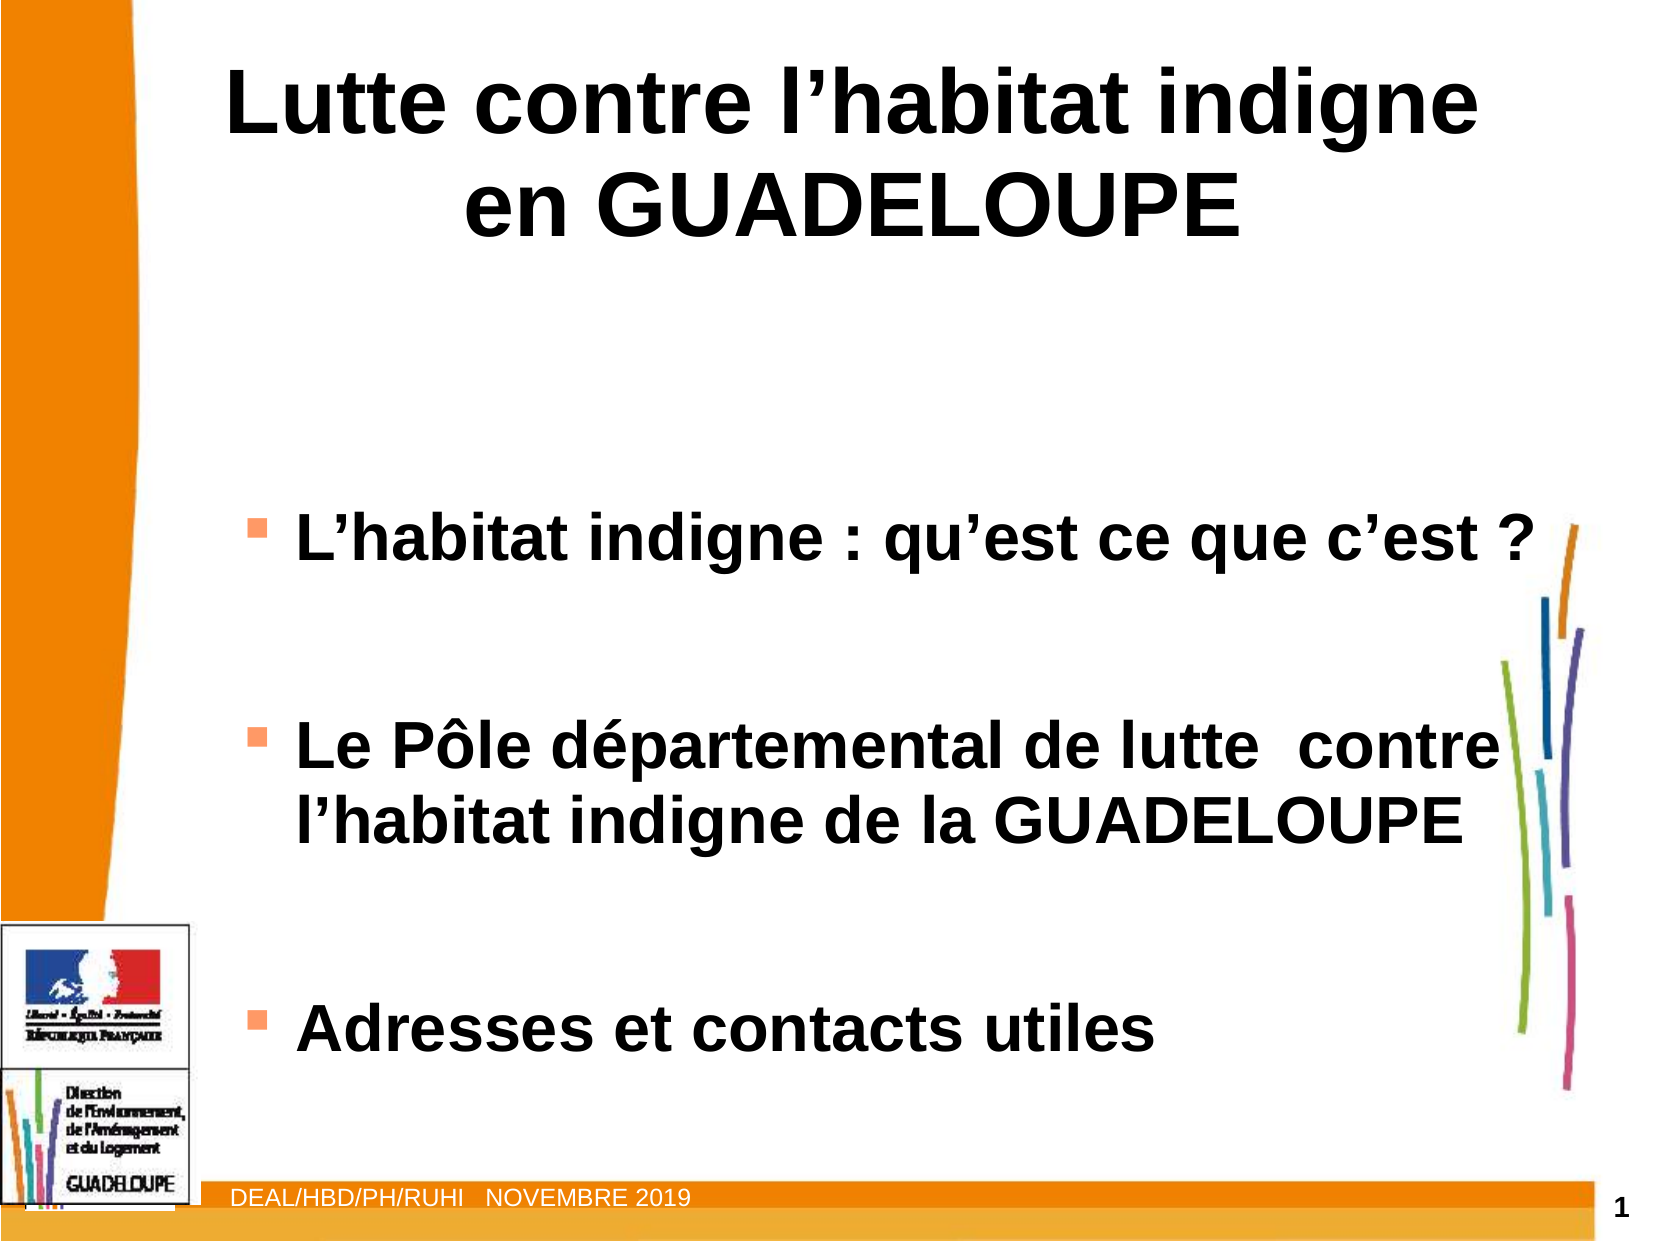

# Lutte contre l’habitat indigne en GUADELOUPE
L’habitat indigne : qu’est ce que c’est ?
Le Pôle départemental de lutte contre l’habitat indigne de la GUADELOUPE
Adresses et contacts utiles
 DEAL/HBD/PH/RUHI NOVEMBRE 2019
1